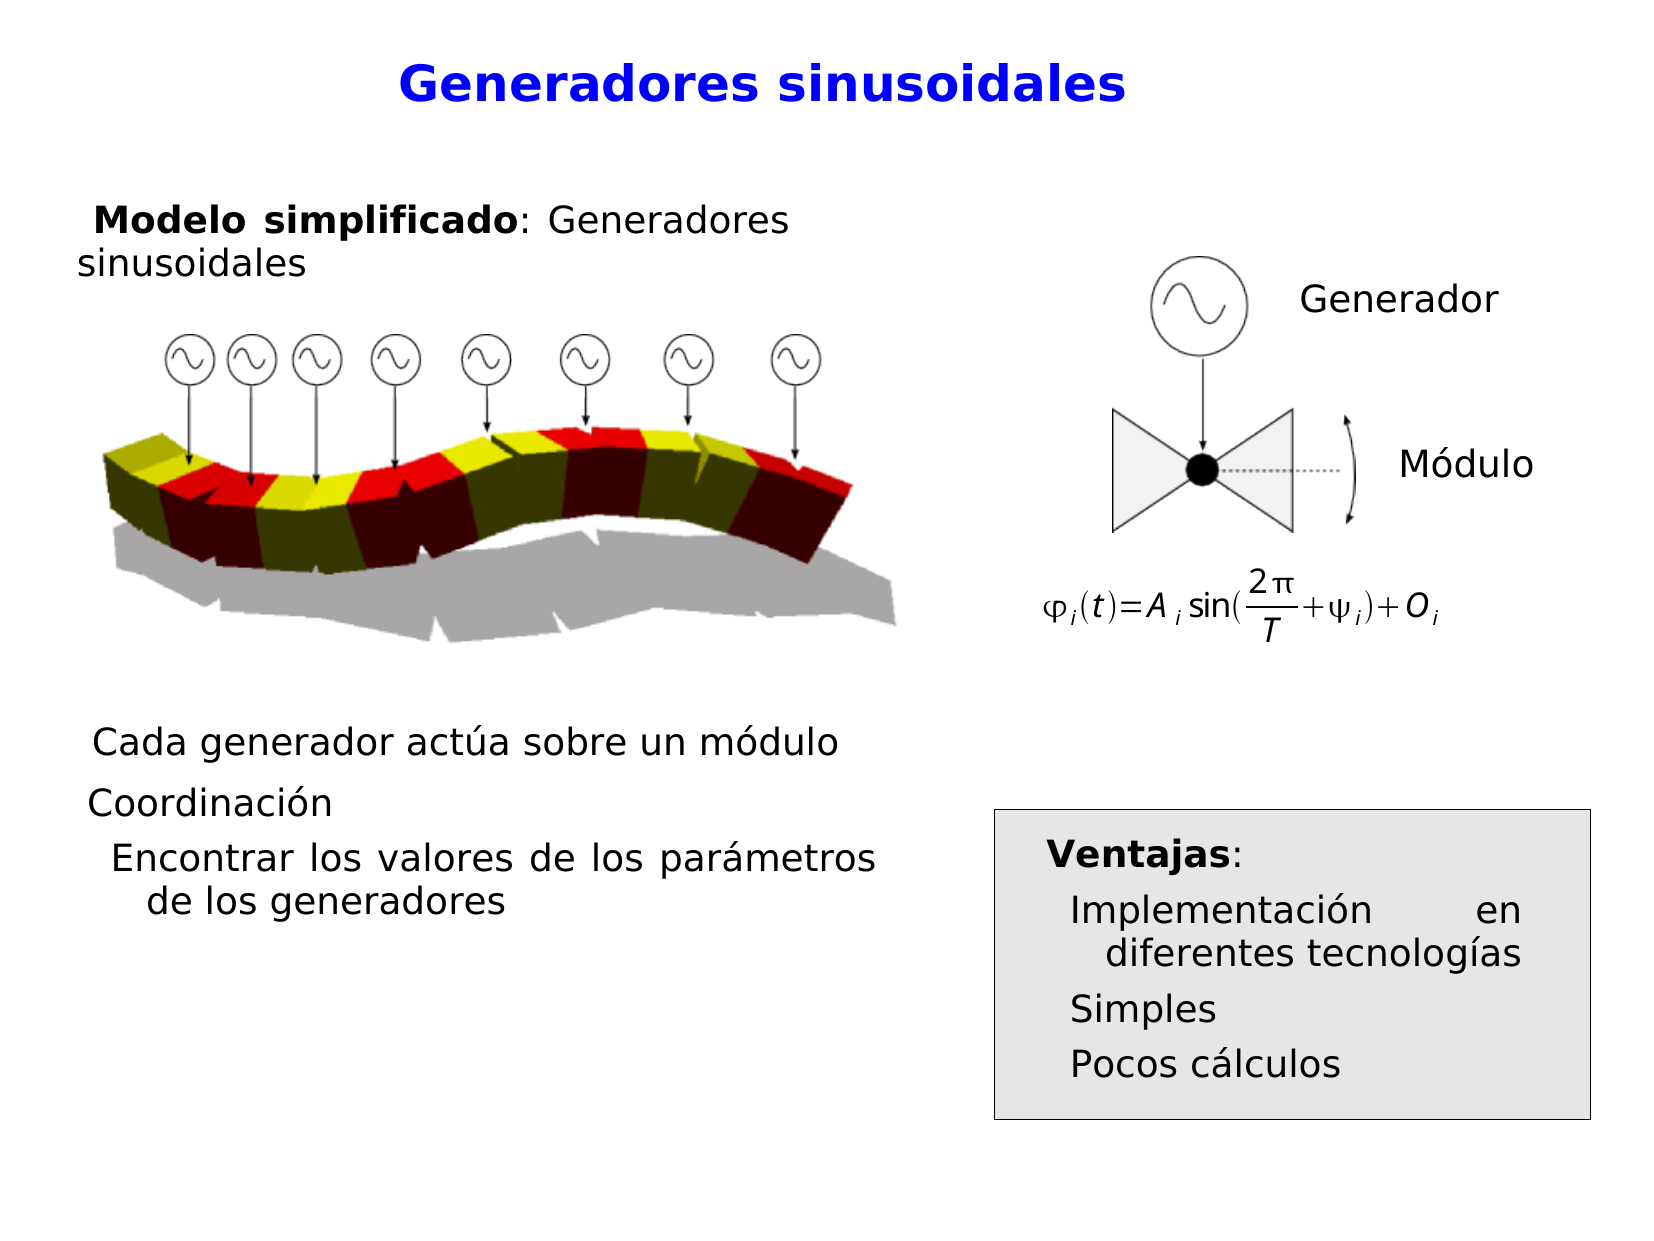

Generadores sinusoidales
 Modelo simplificado: Generadores sinusoidales
Generador
Módulo
 Cada generador actúa sobre un módulo
 Coordinación
Encontrar los valores de los parámetros de los generadores
 Ventajas:
Implementación en diferentes tecnologías
Simples
Pocos cálculos